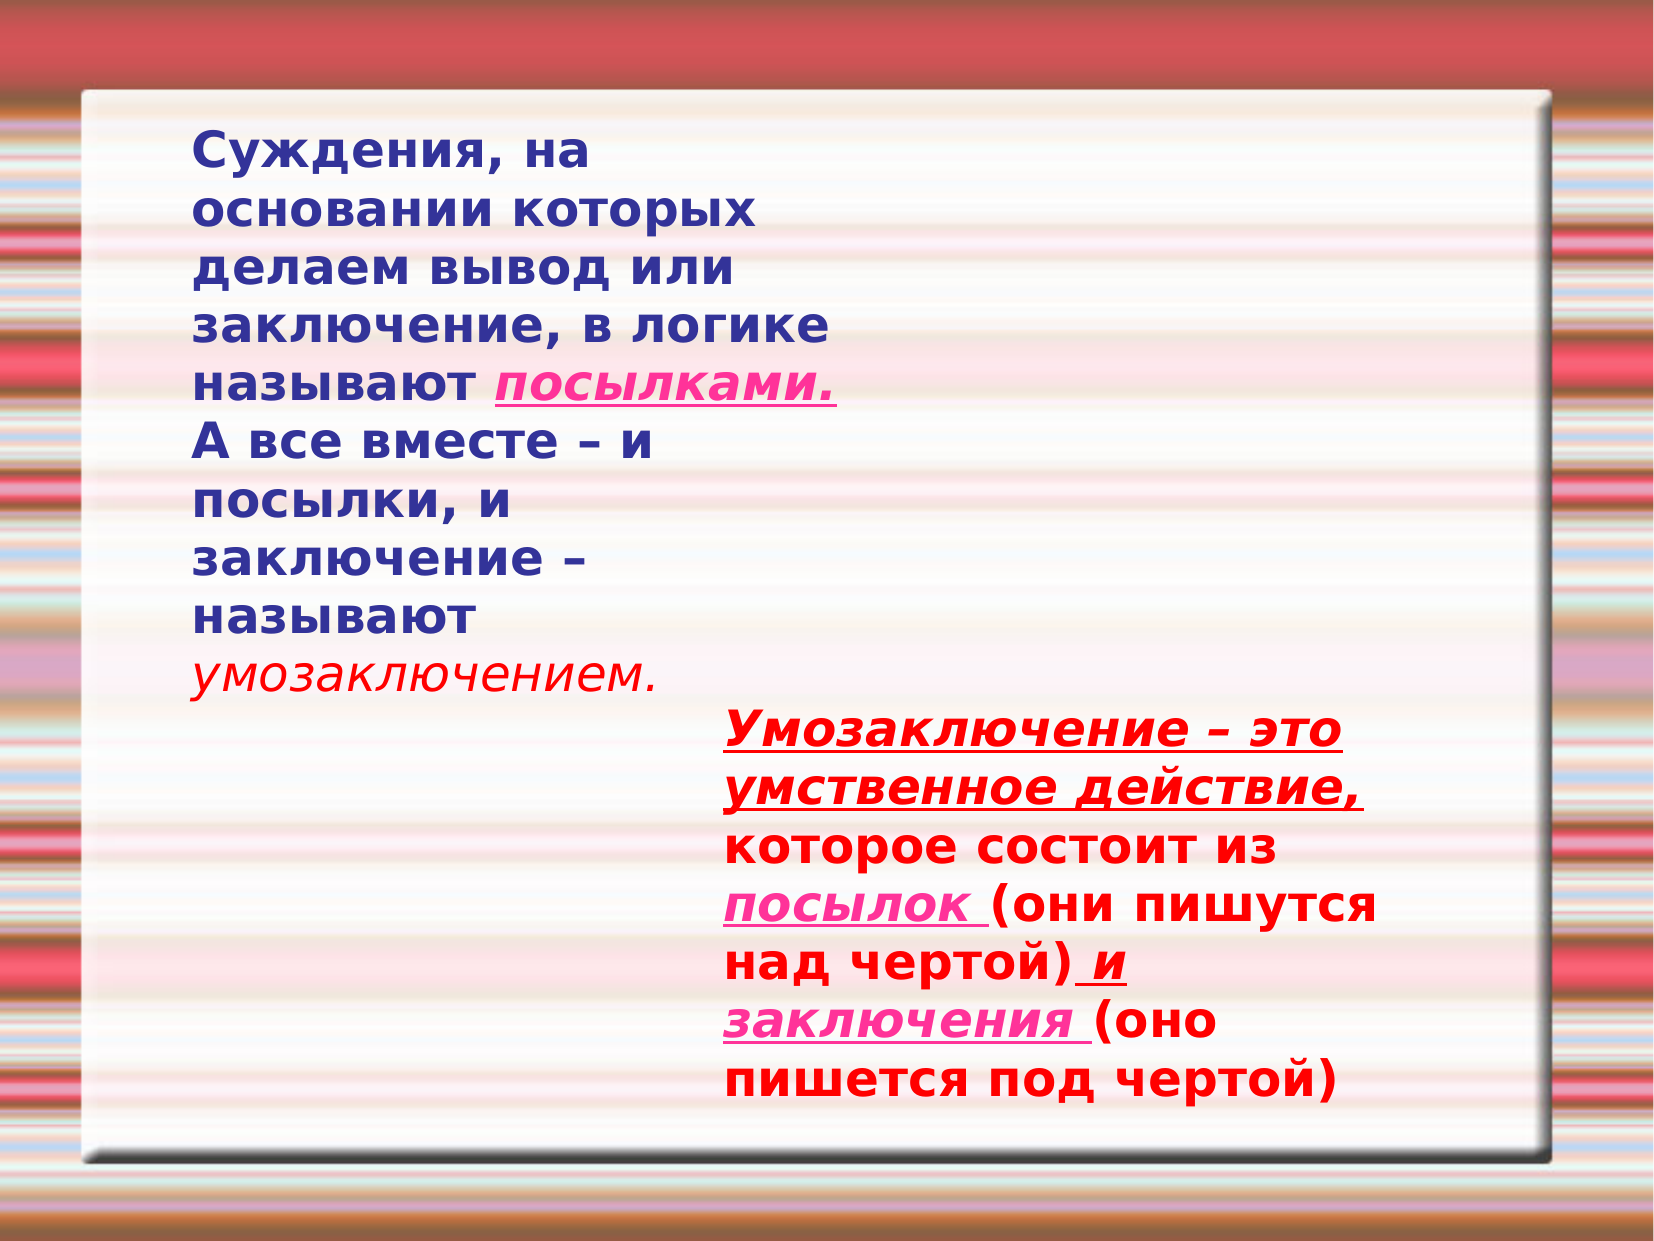

Суждения, на основании которых делаем вывод или заключение, в логике называют посылками. А все вместе – и посылки, и заключение – называют умозаключением.
Умозаключение – это умственное действие, которое состоит из посылок (они пишутся над чертой) и заключения (оно пишется под чертой)